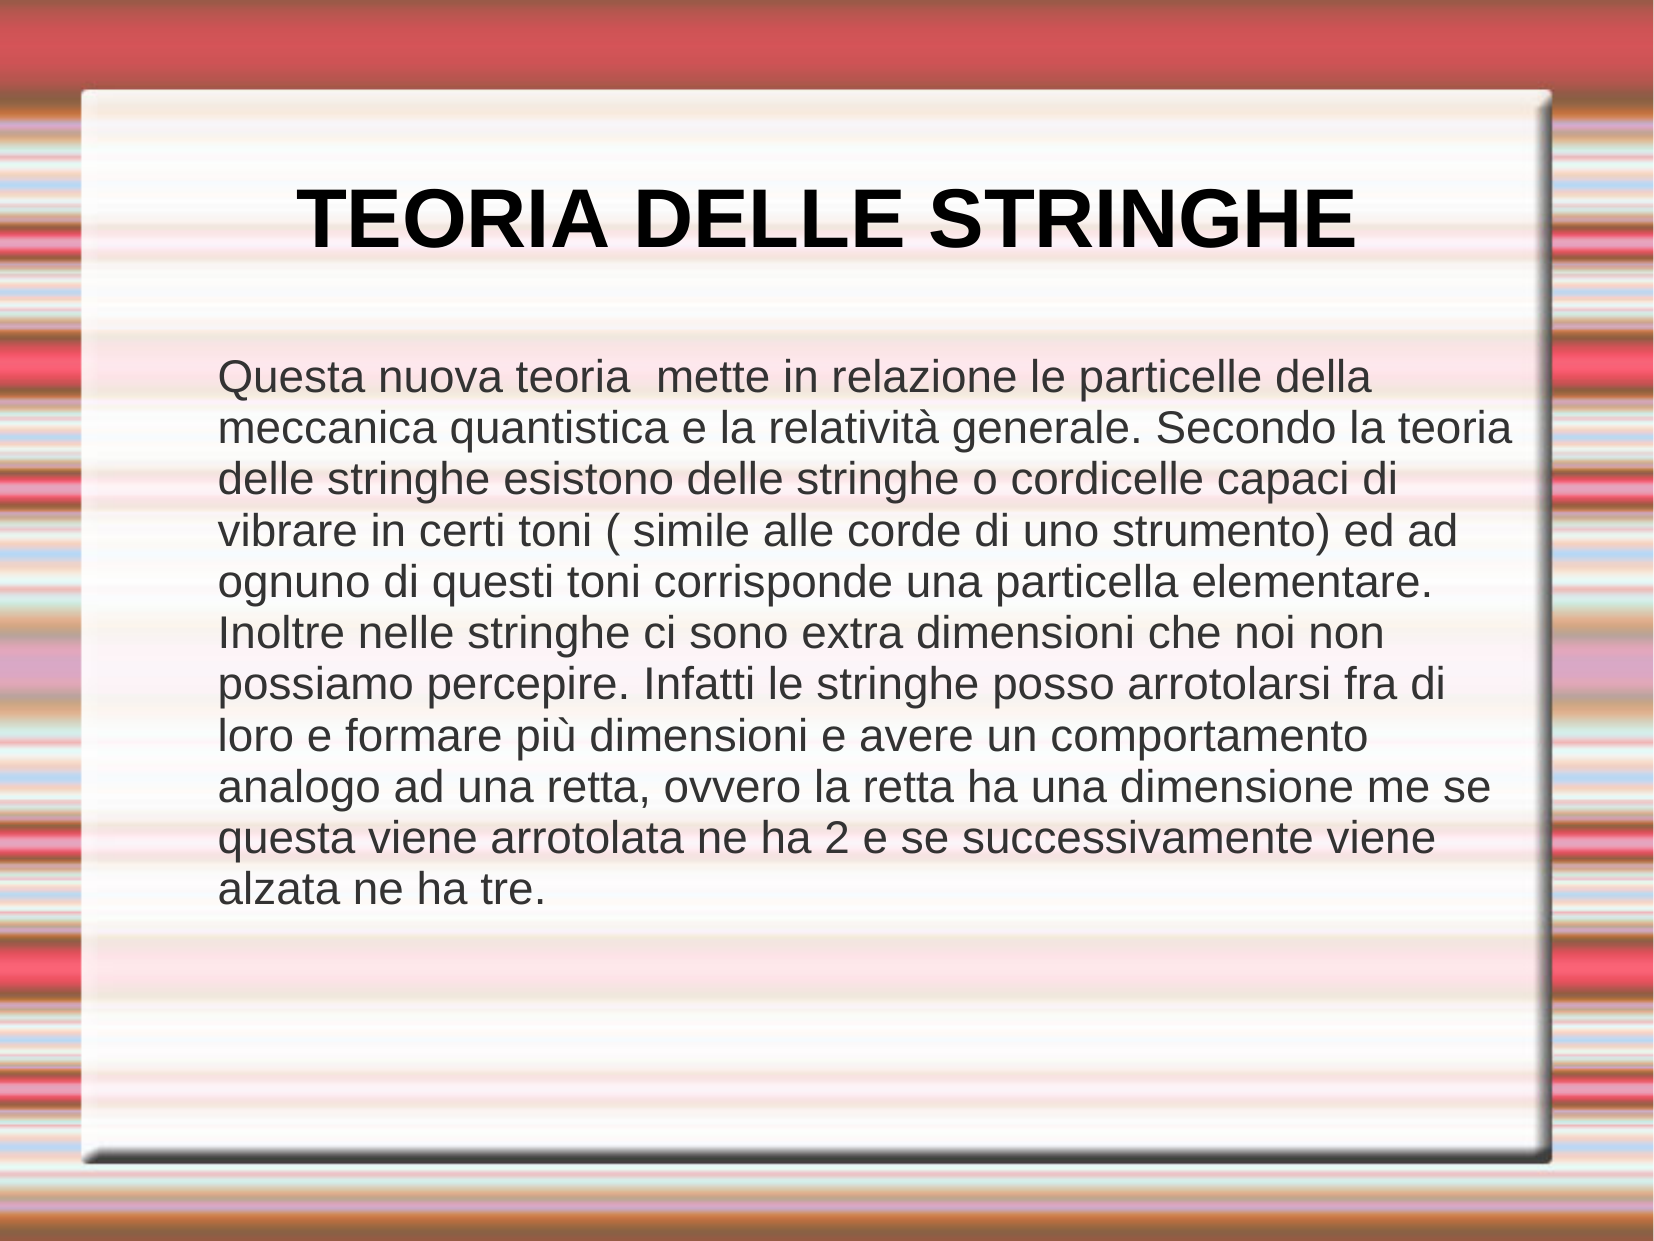

# TEORIA DELLE STRINGHE
Questa nuova teoria mette in relazione le particelle della meccanica quantistica e la relatività generale. Secondo la teoria delle stringhe esistono delle stringhe o cordicelle capaci di vibrare in certi toni ( simile alle corde di uno strumento) ed ad ognuno di questi toni corrisponde una particella elementare. Inoltre nelle stringhe ci sono extra dimensioni che noi non possiamo percepire. Infatti le stringhe posso arrotolarsi fra di loro e formare più dimensioni e avere un comportamento analogo ad una retta, ovvero la retta ha una dimensione me se questa viene arrotolata ne ha 2 e se successivamente viene alzata ne ha tre.